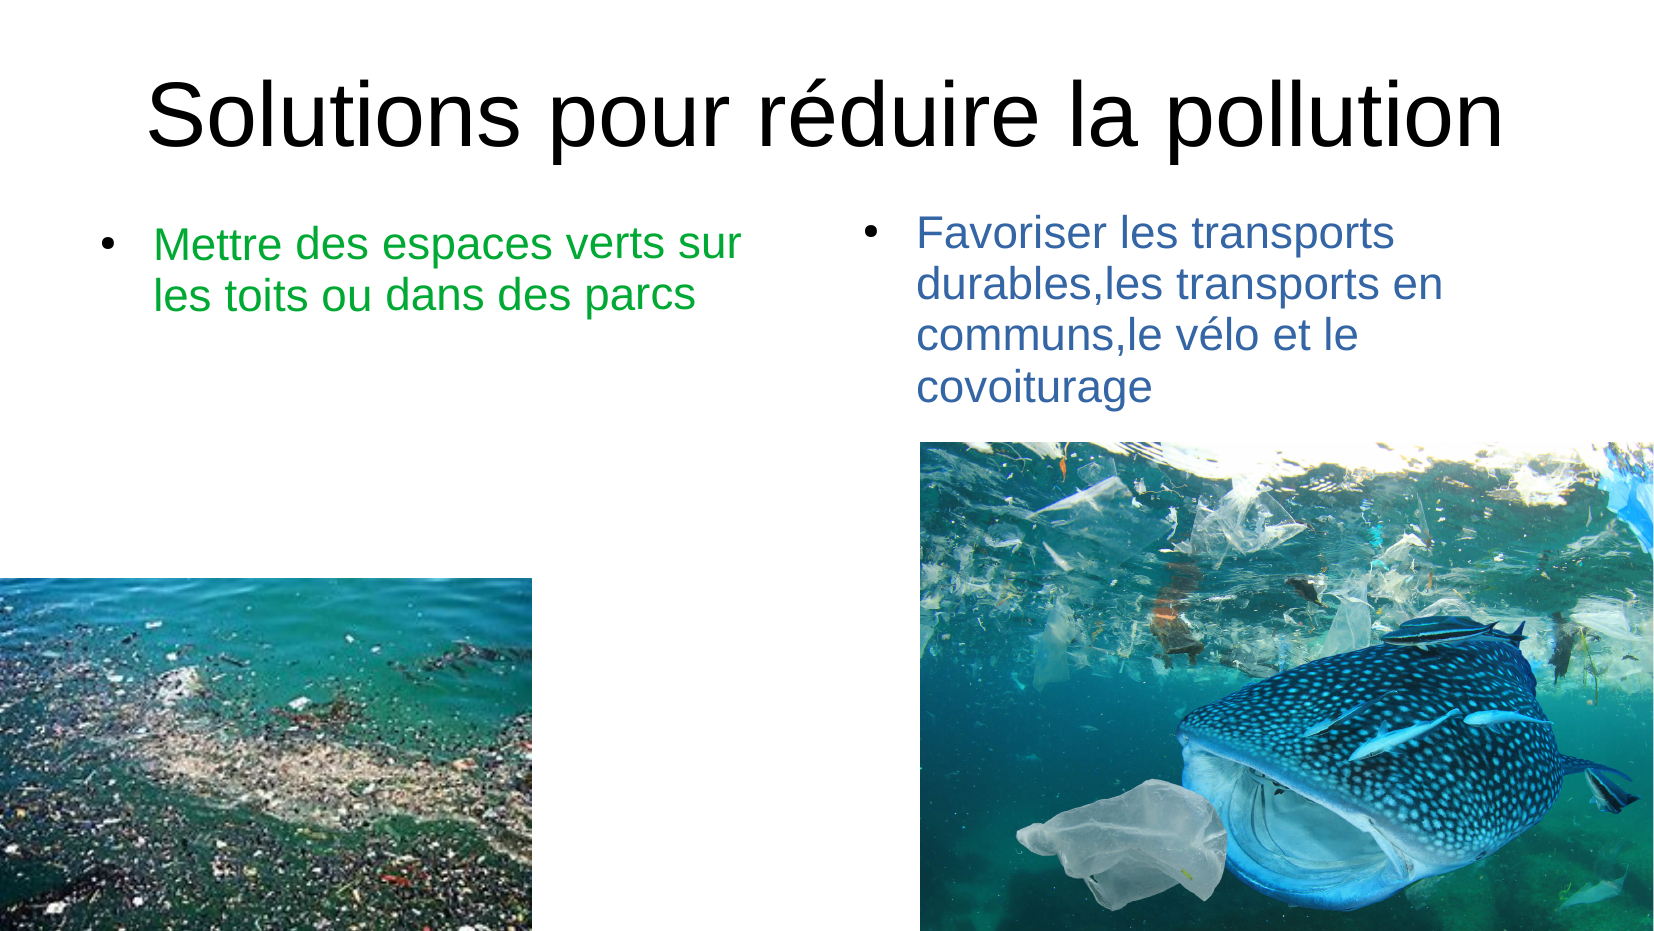

# Solutions pour réduire la pollution
Favoriser les transports durables,les transports en communs,le vélo et le covoiturage
Mettre des espaces verts sur les toits ou dans des parcs